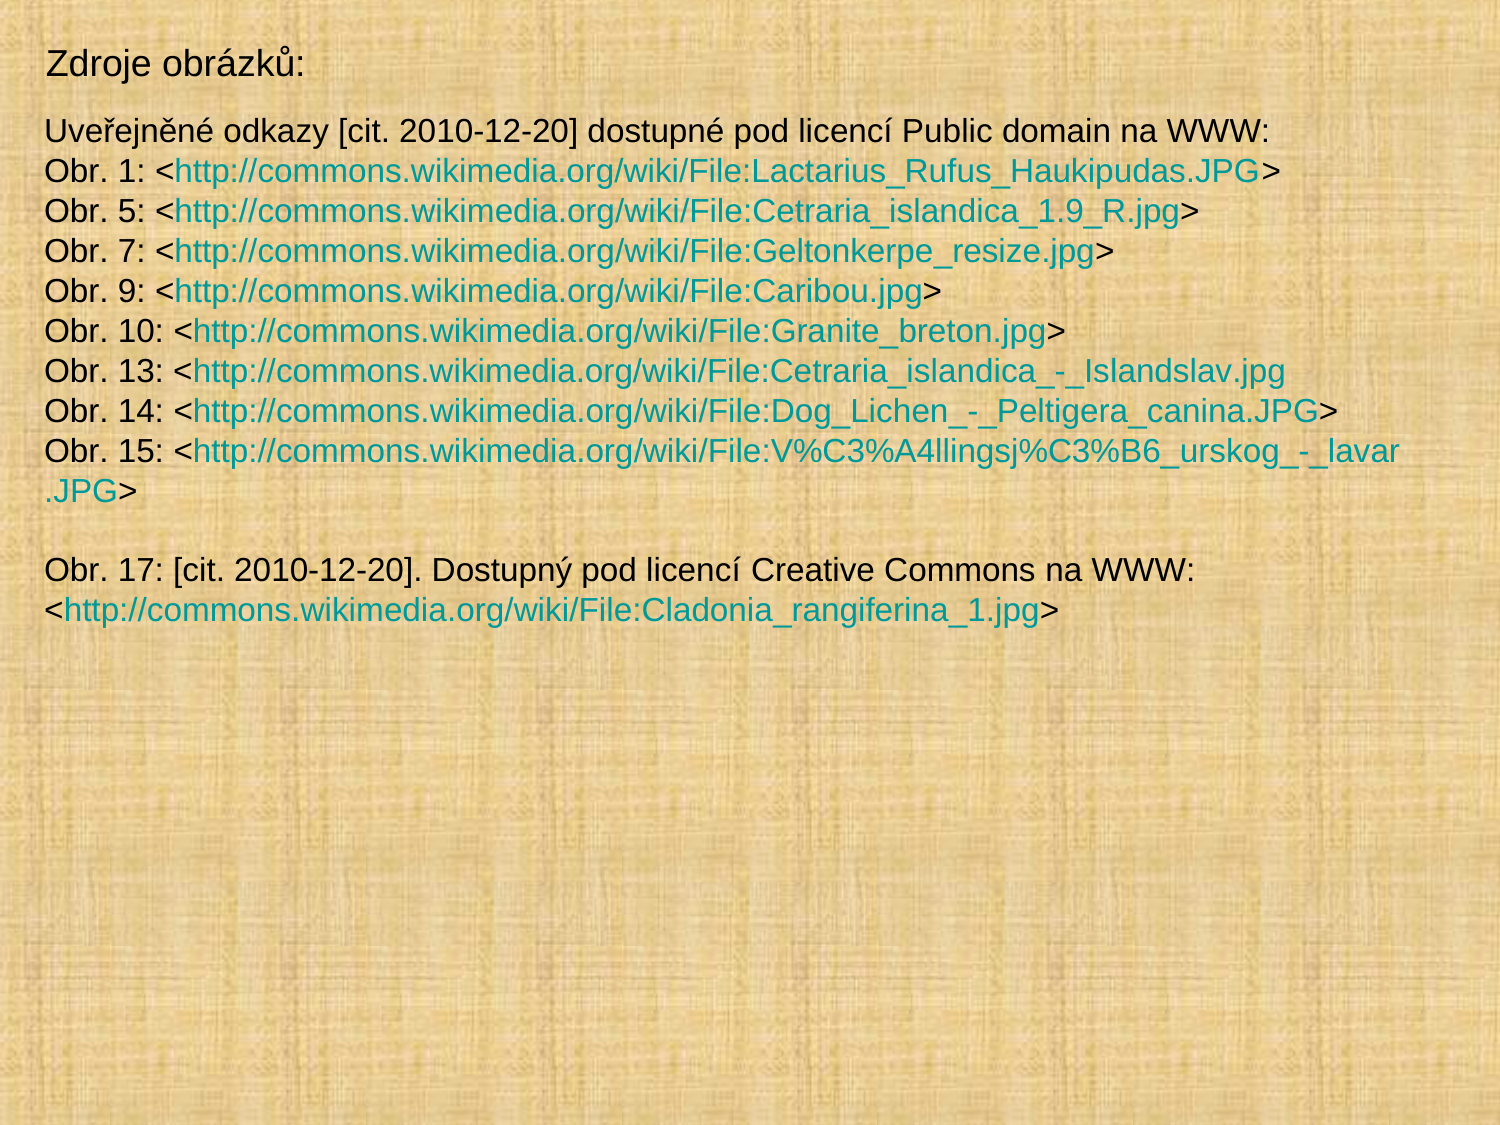

Zdroje obrázků:
Uveřejněné odkazy [cit. 2010-12-20] dostupné pod licencí Public domain na WWW:
Obr. 1: <http://commons.wikimedia.org/wiki/File:Lactarius_Rufus_Haukipudas.JPG>
Obr. 5: <http://commons.wikimedia.org/wiki/File:Cetraria_islandica_1.9_R.jpg>
Obr. 7: <http://commons.wikimedia.org/wiki/File:Geltonkerpe_resize.jpg>
Obr. 9: <http://commons.wikimedia.org/wiki/File:Caribou.jpg>
Obr. 10: <http://commons.wikimedia.org/wiki/File:Granite_breton.jpg>
Obr. 13: <http://commons.wikimedia.org/wiki/File:Cetraria_islandica_-_Islandslav.jpg
Obr. 14: <http://commons.wikimedia.org/wiki/File:Dog_Lichen_-_Peltigera_canina.JPG>
Obr. 15: <http://commons.wikimedia.org/wiki/File:V%C3%A4llingsj%C3%B6_urskog_-_lavar.JPG>
Obr. 17: [cit. 2010-12-20]. Dostupný pod licencí Creative Commons na WWW:
<http://commons.wikimedia.org/wiki/File:Cladonia_rangiferina_1.jpg>